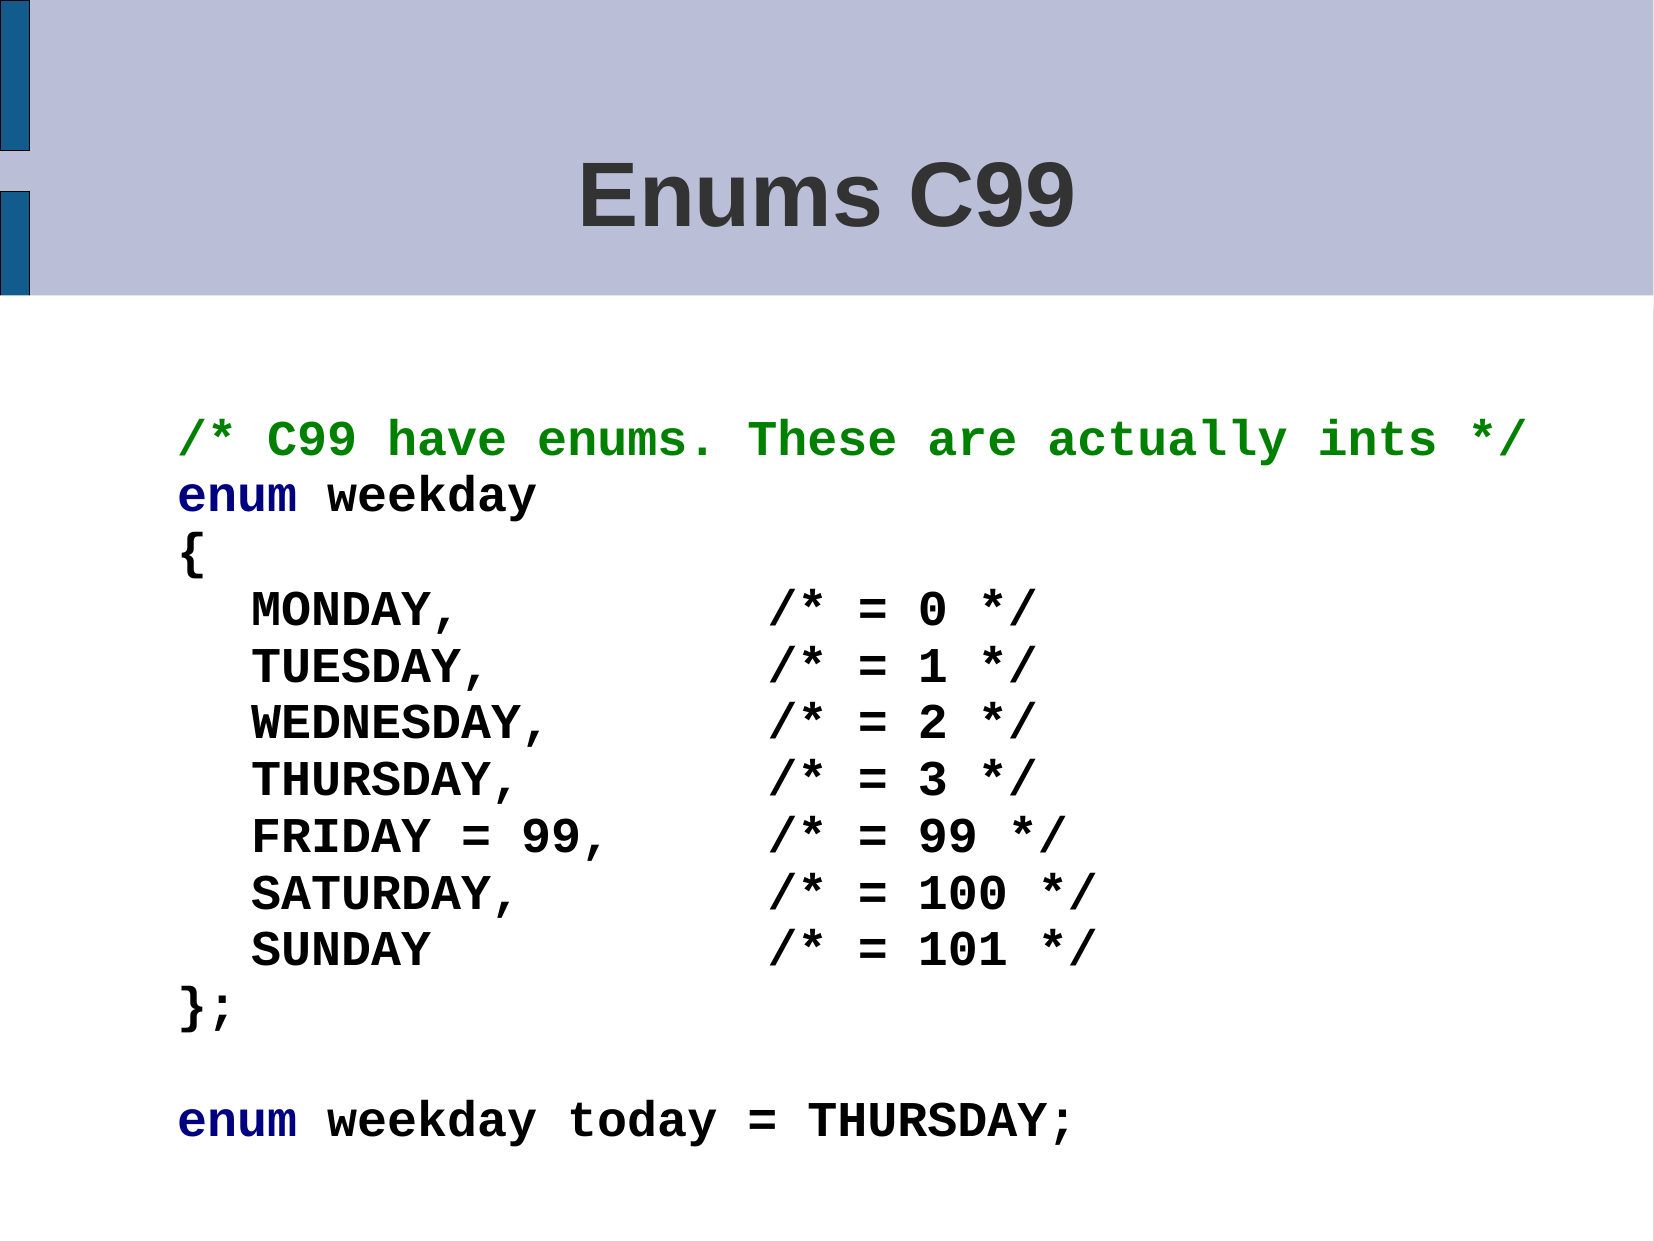

# Enums C99
/* C99 have enums. These are actually ints */
enum weekday
{
	MONDAY,					/* = 0 */
	TUESDAY,				/* = 1 */
	WEDNESDAY,			/* = 2 */
	THURSDAY,				/* = 3 */
	FRIDAY = 99,			/* = 99 */
	SATURDAY,				/* = 100 */
	SUNDAY					/* = 101 */
};
enum weekday today = THURSDAY;